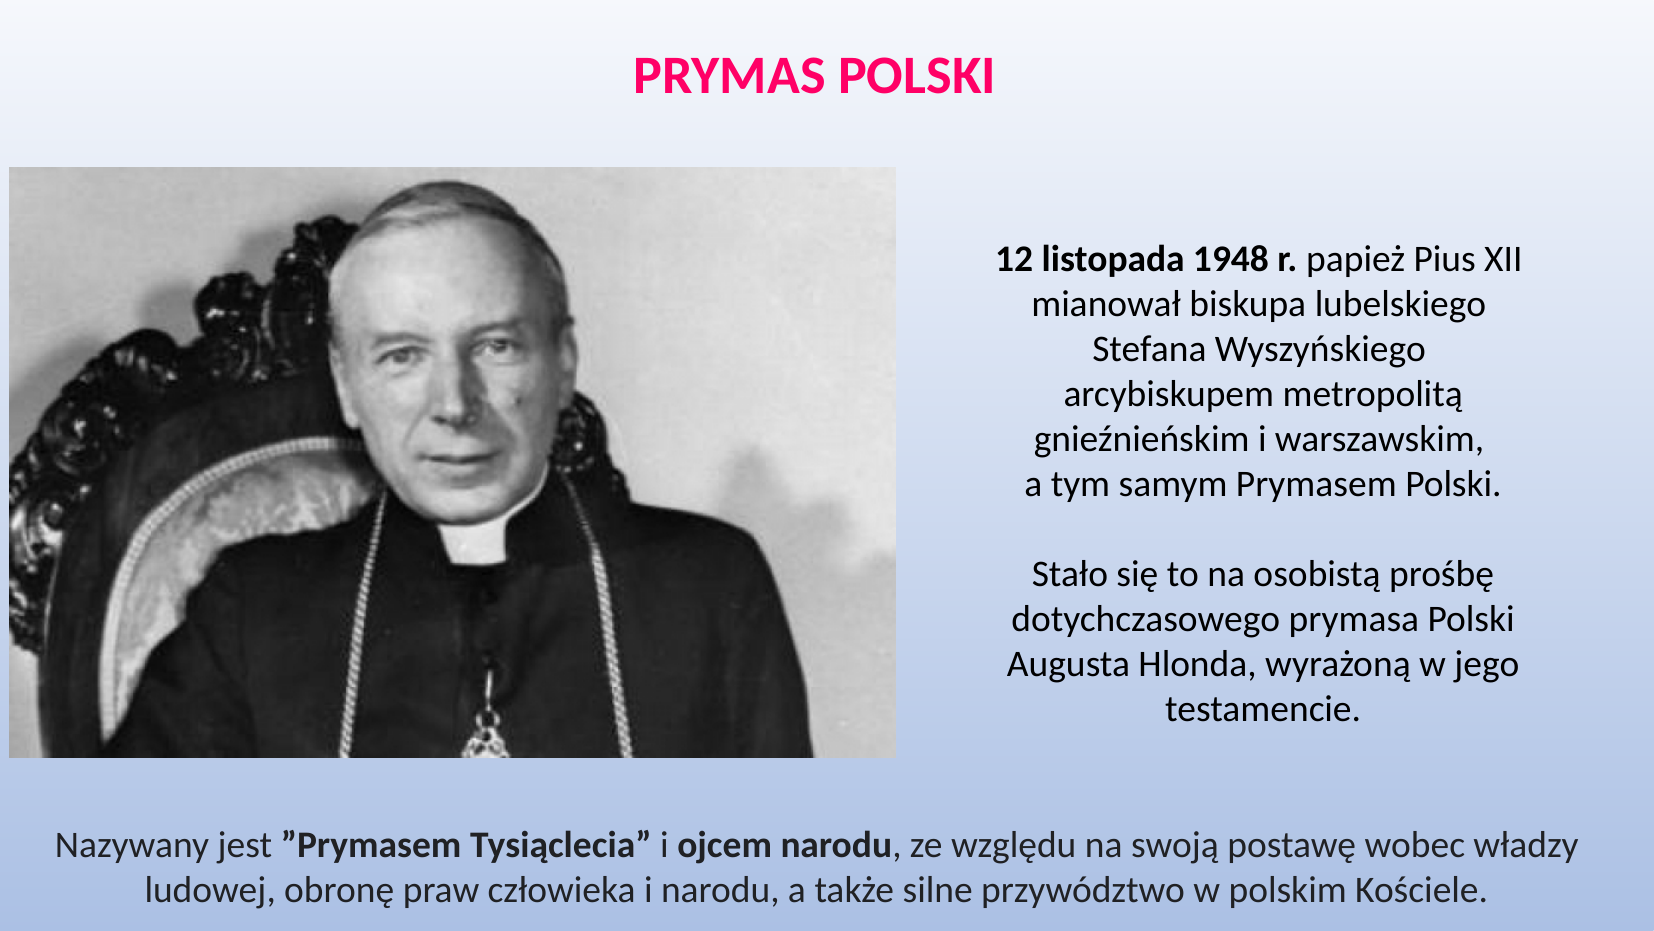

PRYMAS POLSKI
12 listopada 1948 r. papież Pius XII
mianował biskupa lubelskiego
Stefana Wyszyńskiego
arcybiskupem metropolitą
gnieźnieńskim i warszawskim,
a tym samym Prymasem Polski.
Stało się to na osobistą prośbę dotychczasowego prymasa Polski
Augusta Hlonda, wyrażoną w jego testamencie.
Nazywany jest ”Prymasem Tysiąclecia” i ojcem narodu, ze względu na swoją postawę wobec władzy ludowej, obronę praw człowieka i narodu, a także silne przywództwo w polskim Kościele.